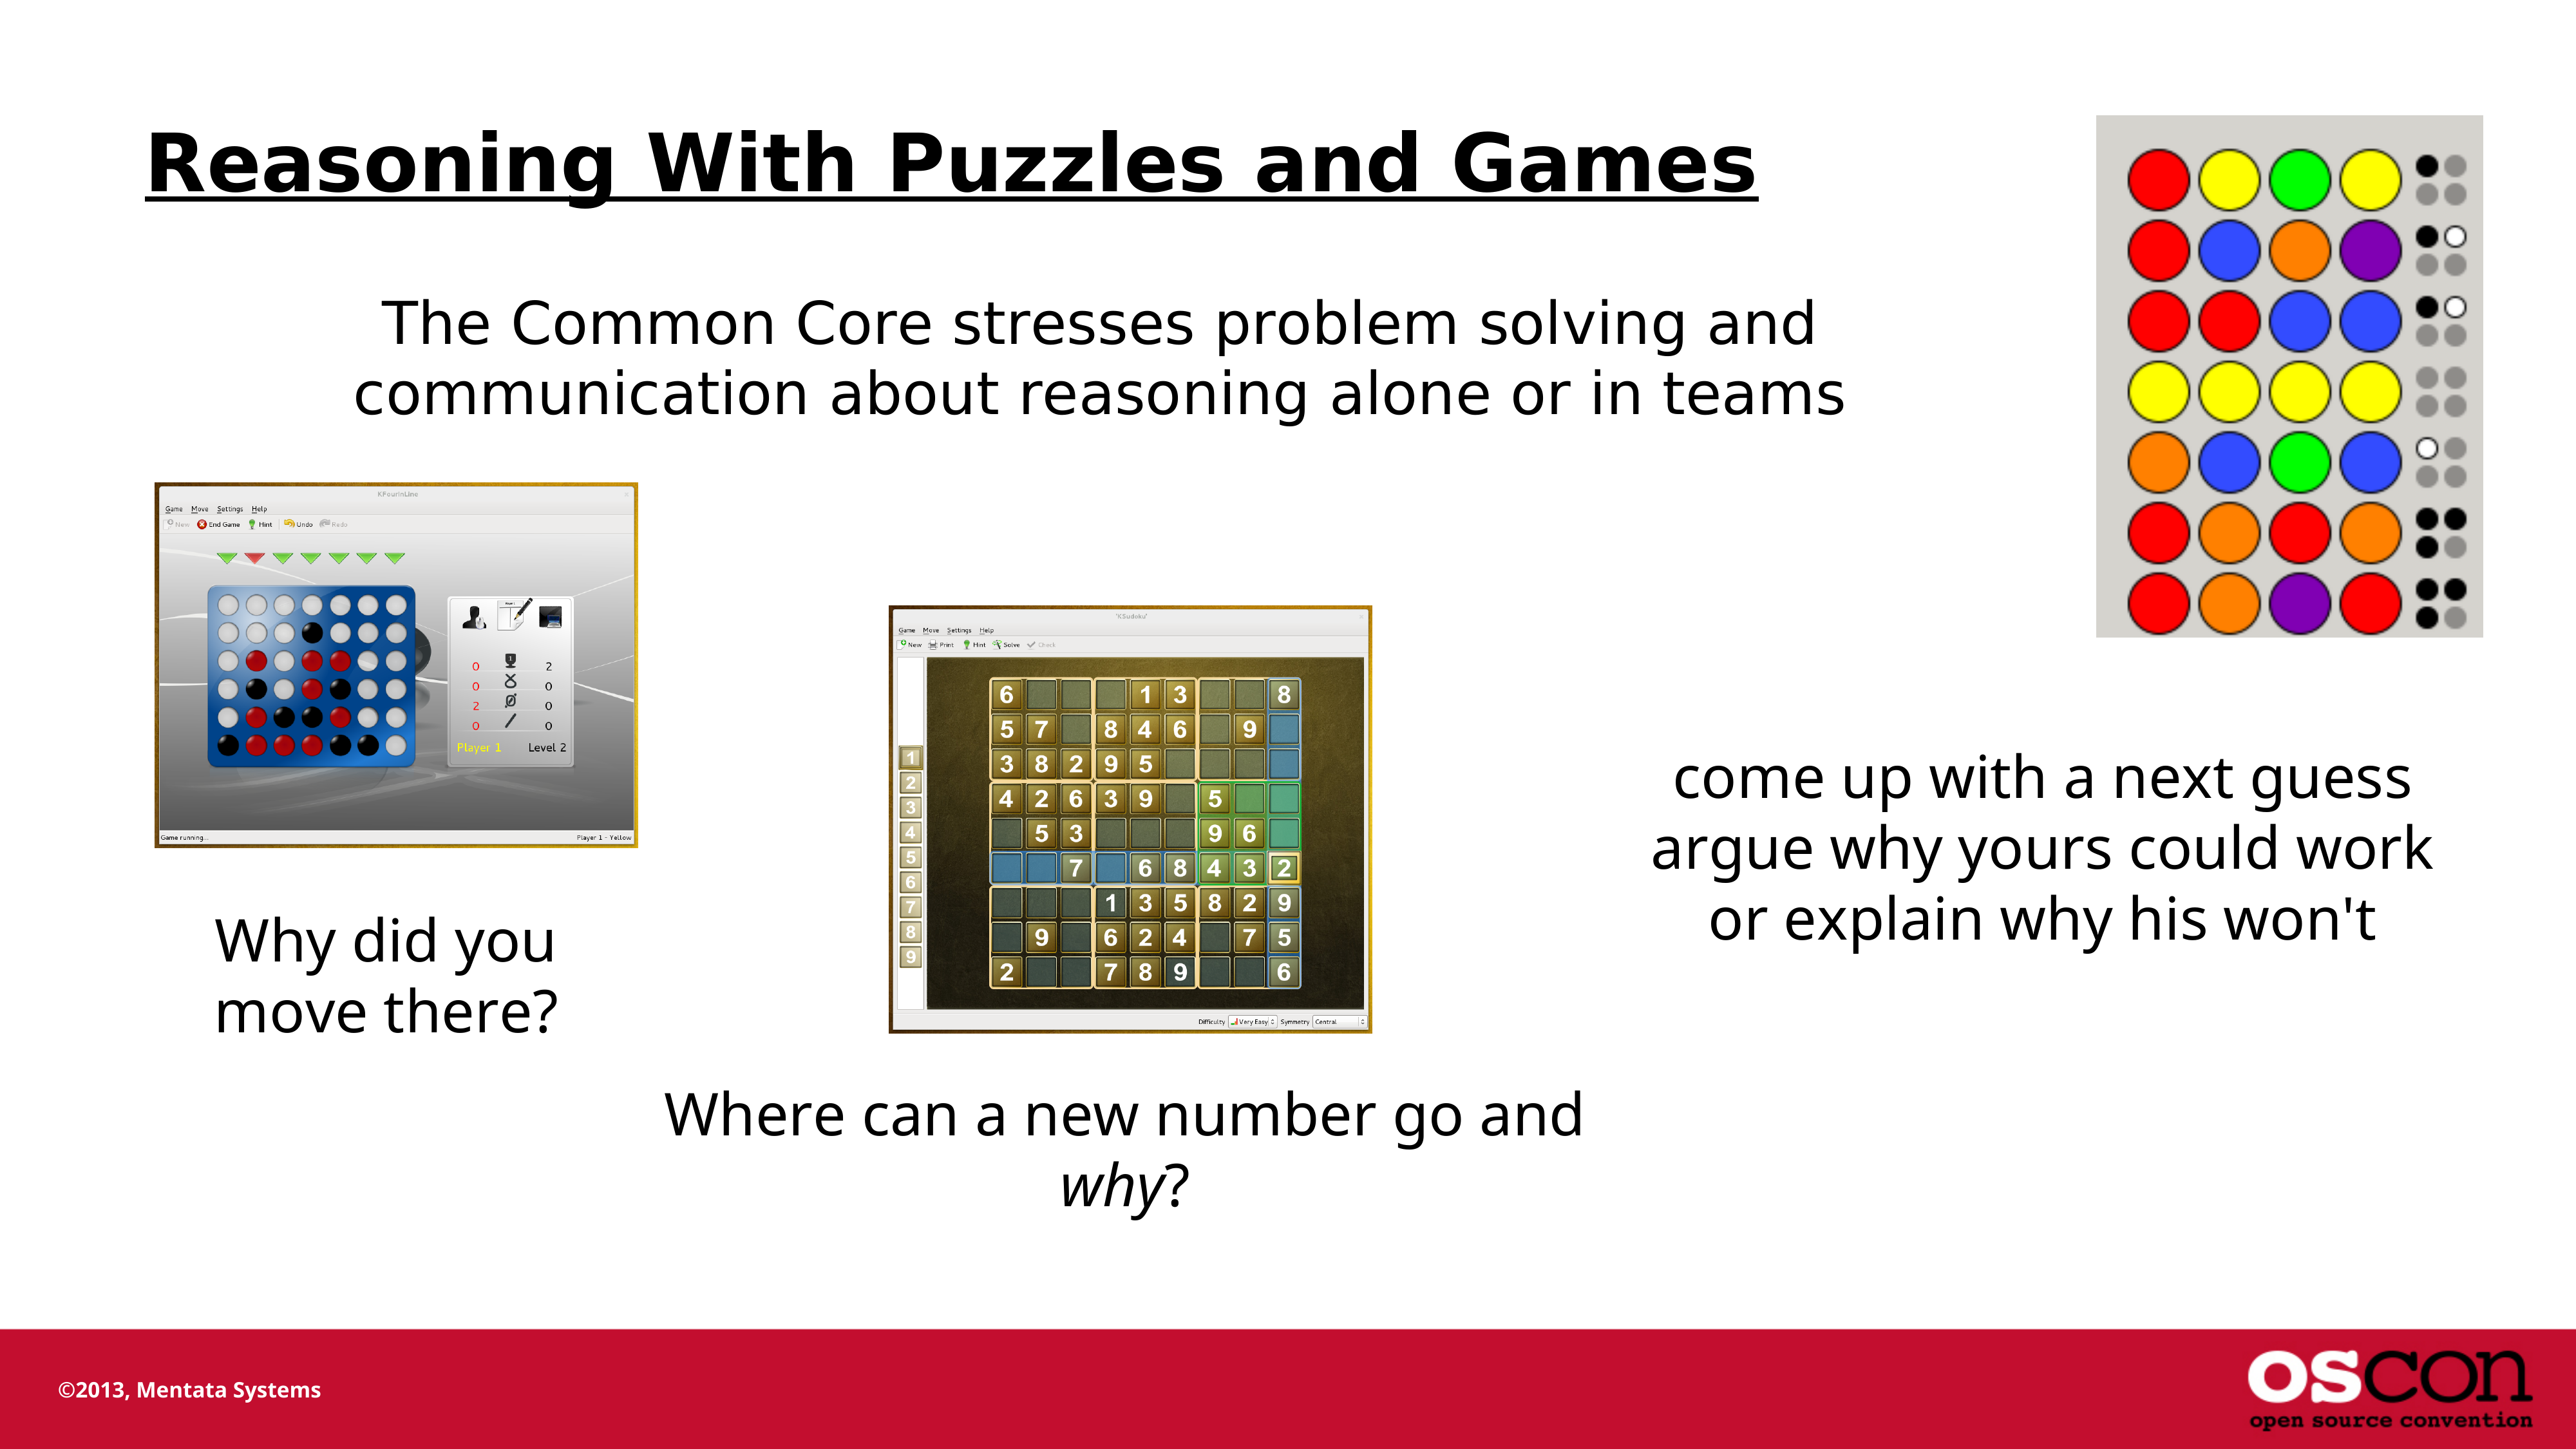

#
Reasoning With Puzzles and Games
The Common Core stresses problem solving and communication about reasoning alone or in teams
come up with a next guess
argue why yours could work
or explain why his won't
Why did you
move there?
Where can a new number go and why?
©2013, Mentata Systems